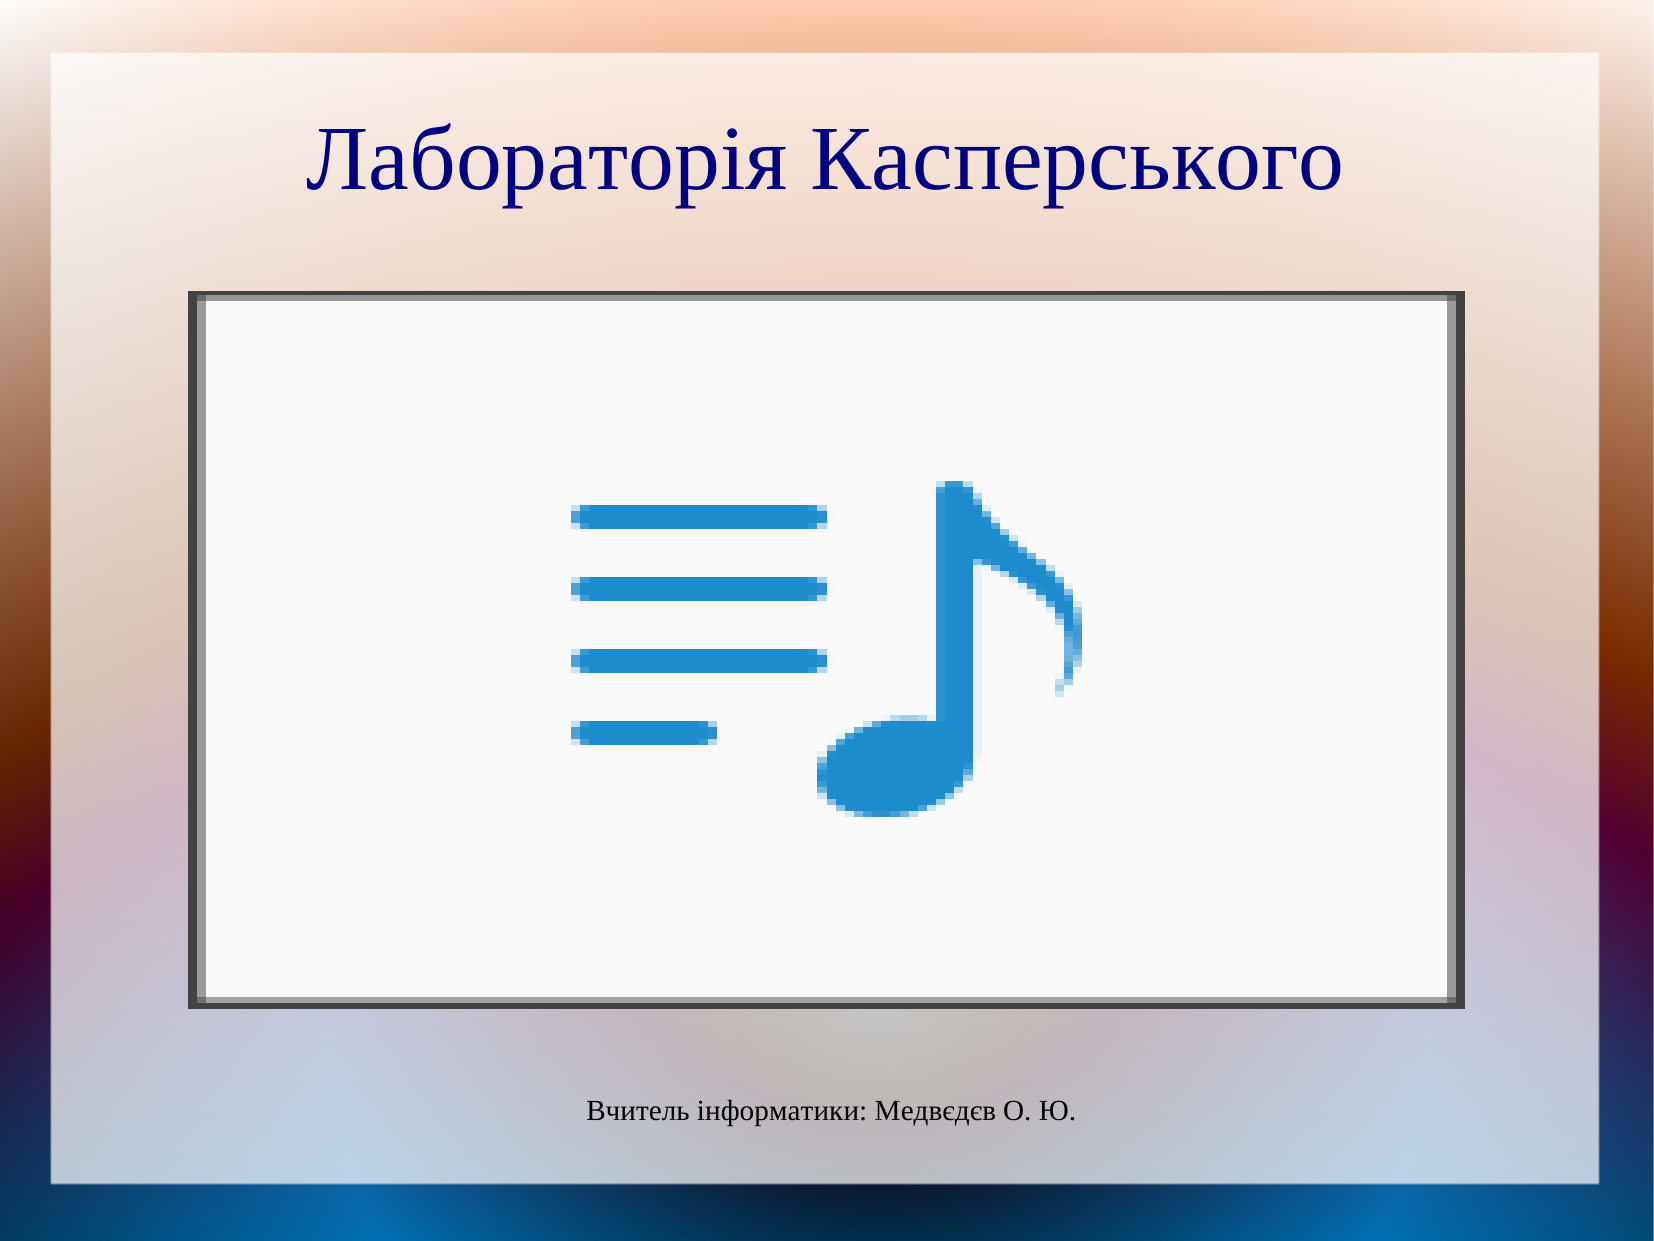

# Лабораторія Касперського
 Вчитель інформатики: Медвєдєв О. Ю.